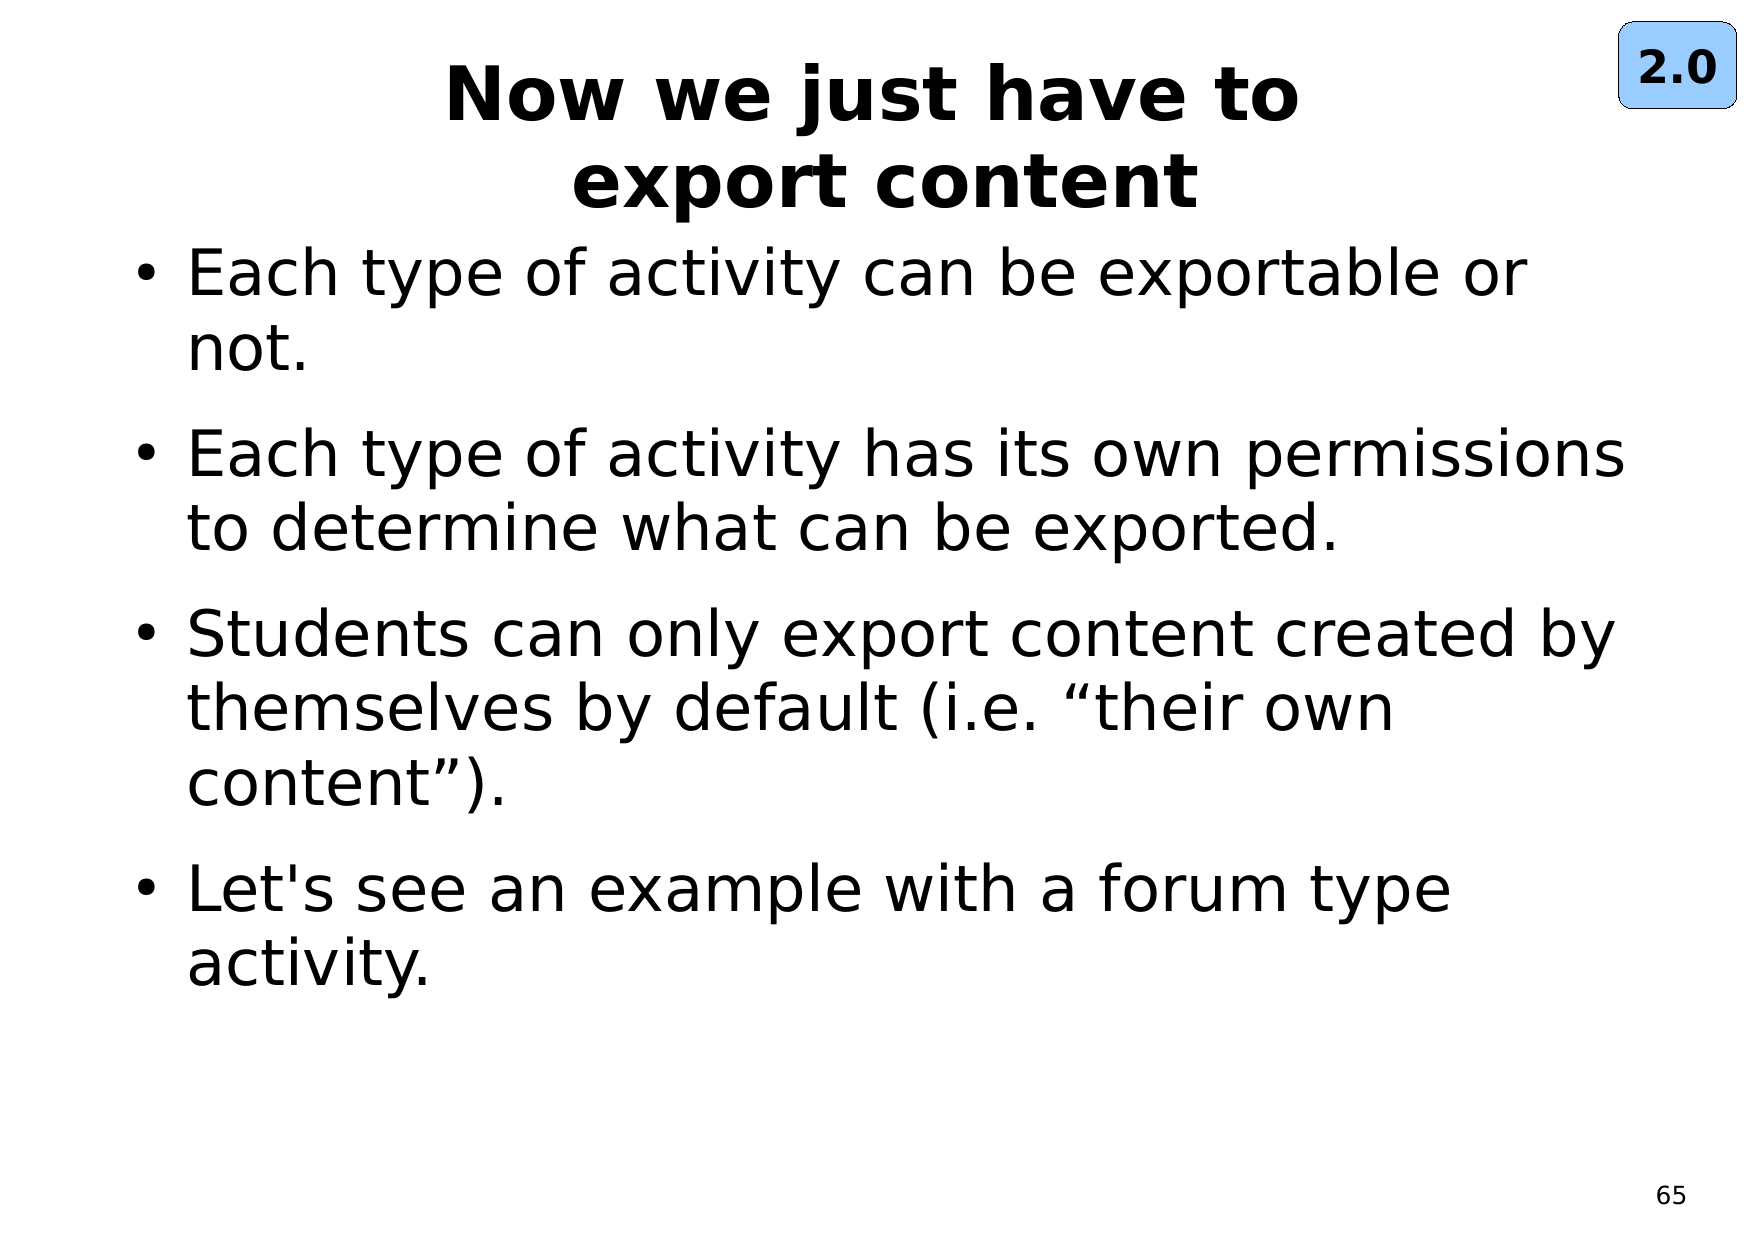

2.0
# Now we just have to export content
Each type of activity can be exportable or not.
Each type of activity has its own permissions to determine what can be exported.
Students can only export content created by themselves by default (i.e. “their own content”).
Let's see an example with a forum type activity.
65